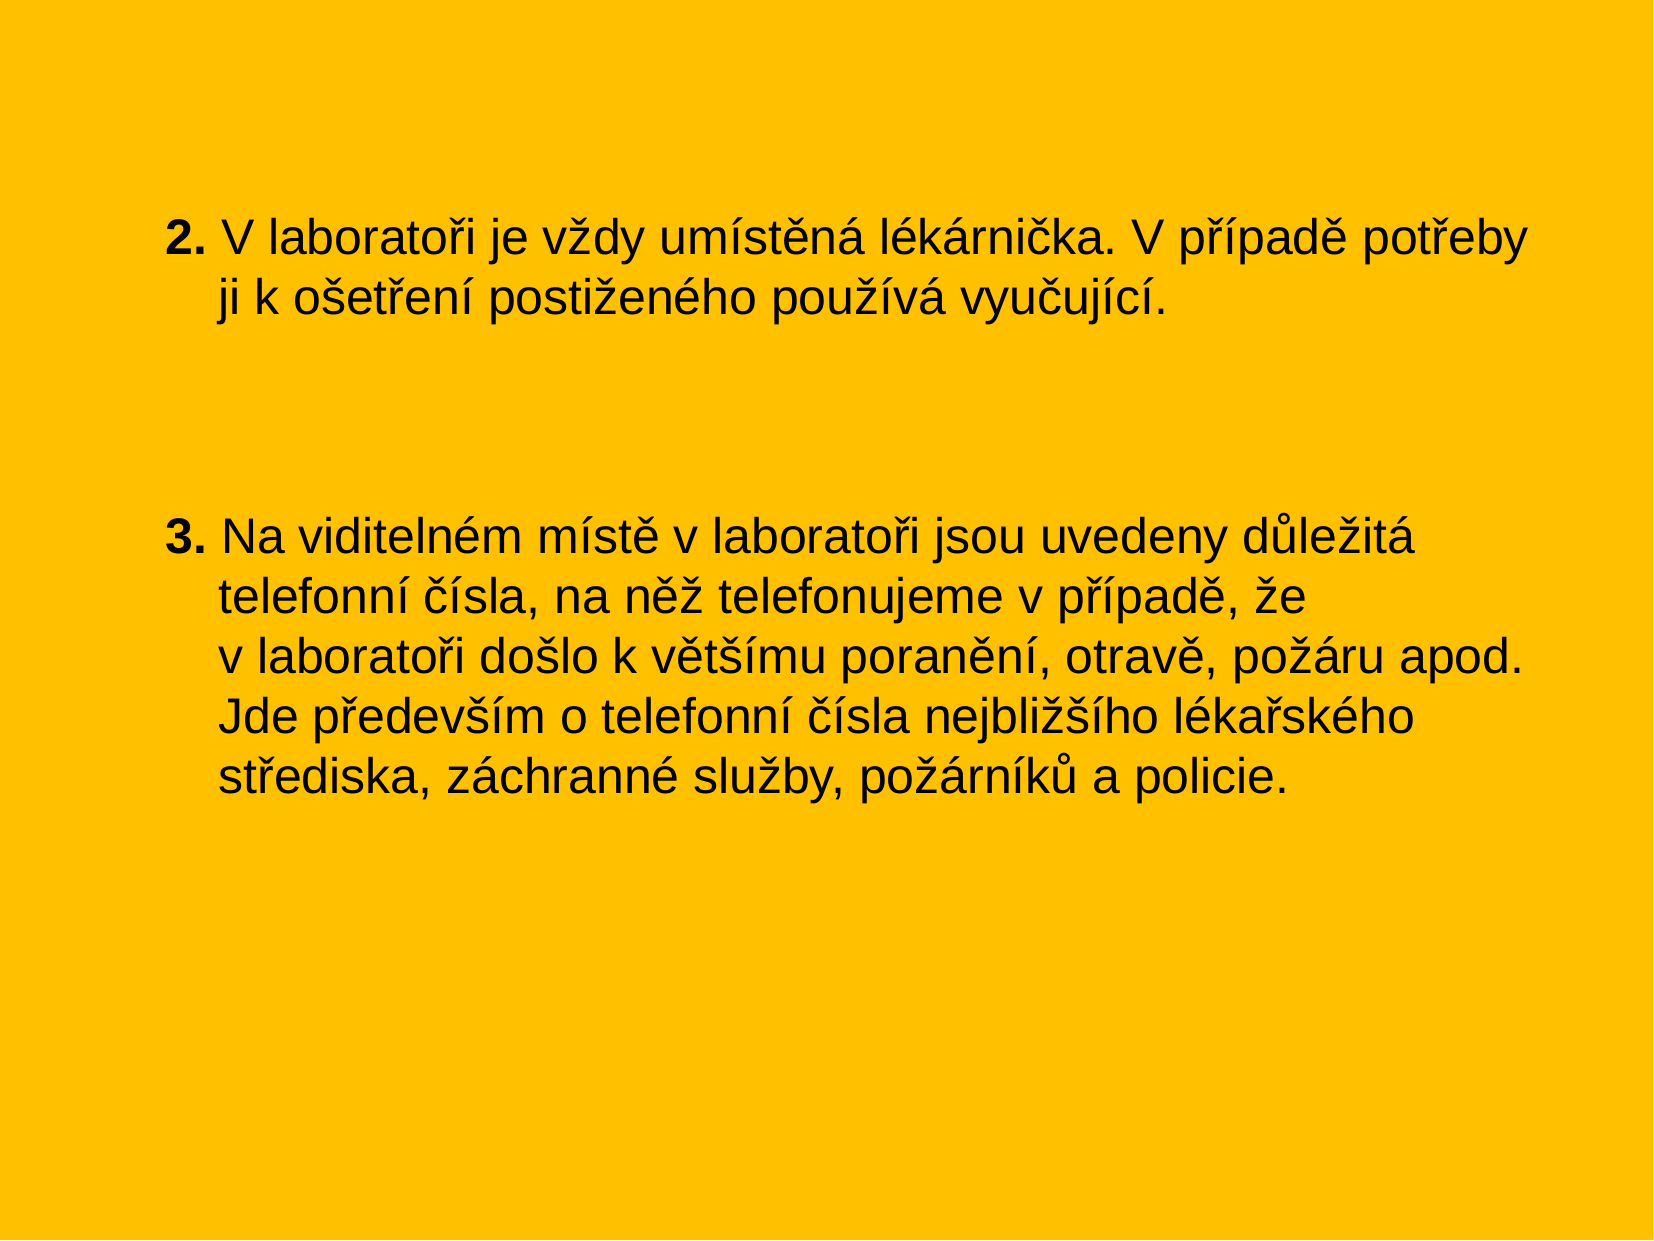

# 2. V laboratoři je vždy umístěná lékárnička. V případě potřeby ji k ošetření postiženého používá vyučující.
3. Na viditelném místě v laboratoři jsou uvedeny důležitá telefonní čísla, na něž telefonujeme v případě, že v laboratoři došlo k většímu poranění, otravě, požáru apod. Jde především o telefonní čísla nejbližšího lékařského střediska, záchranné služby, požárníků a policie.